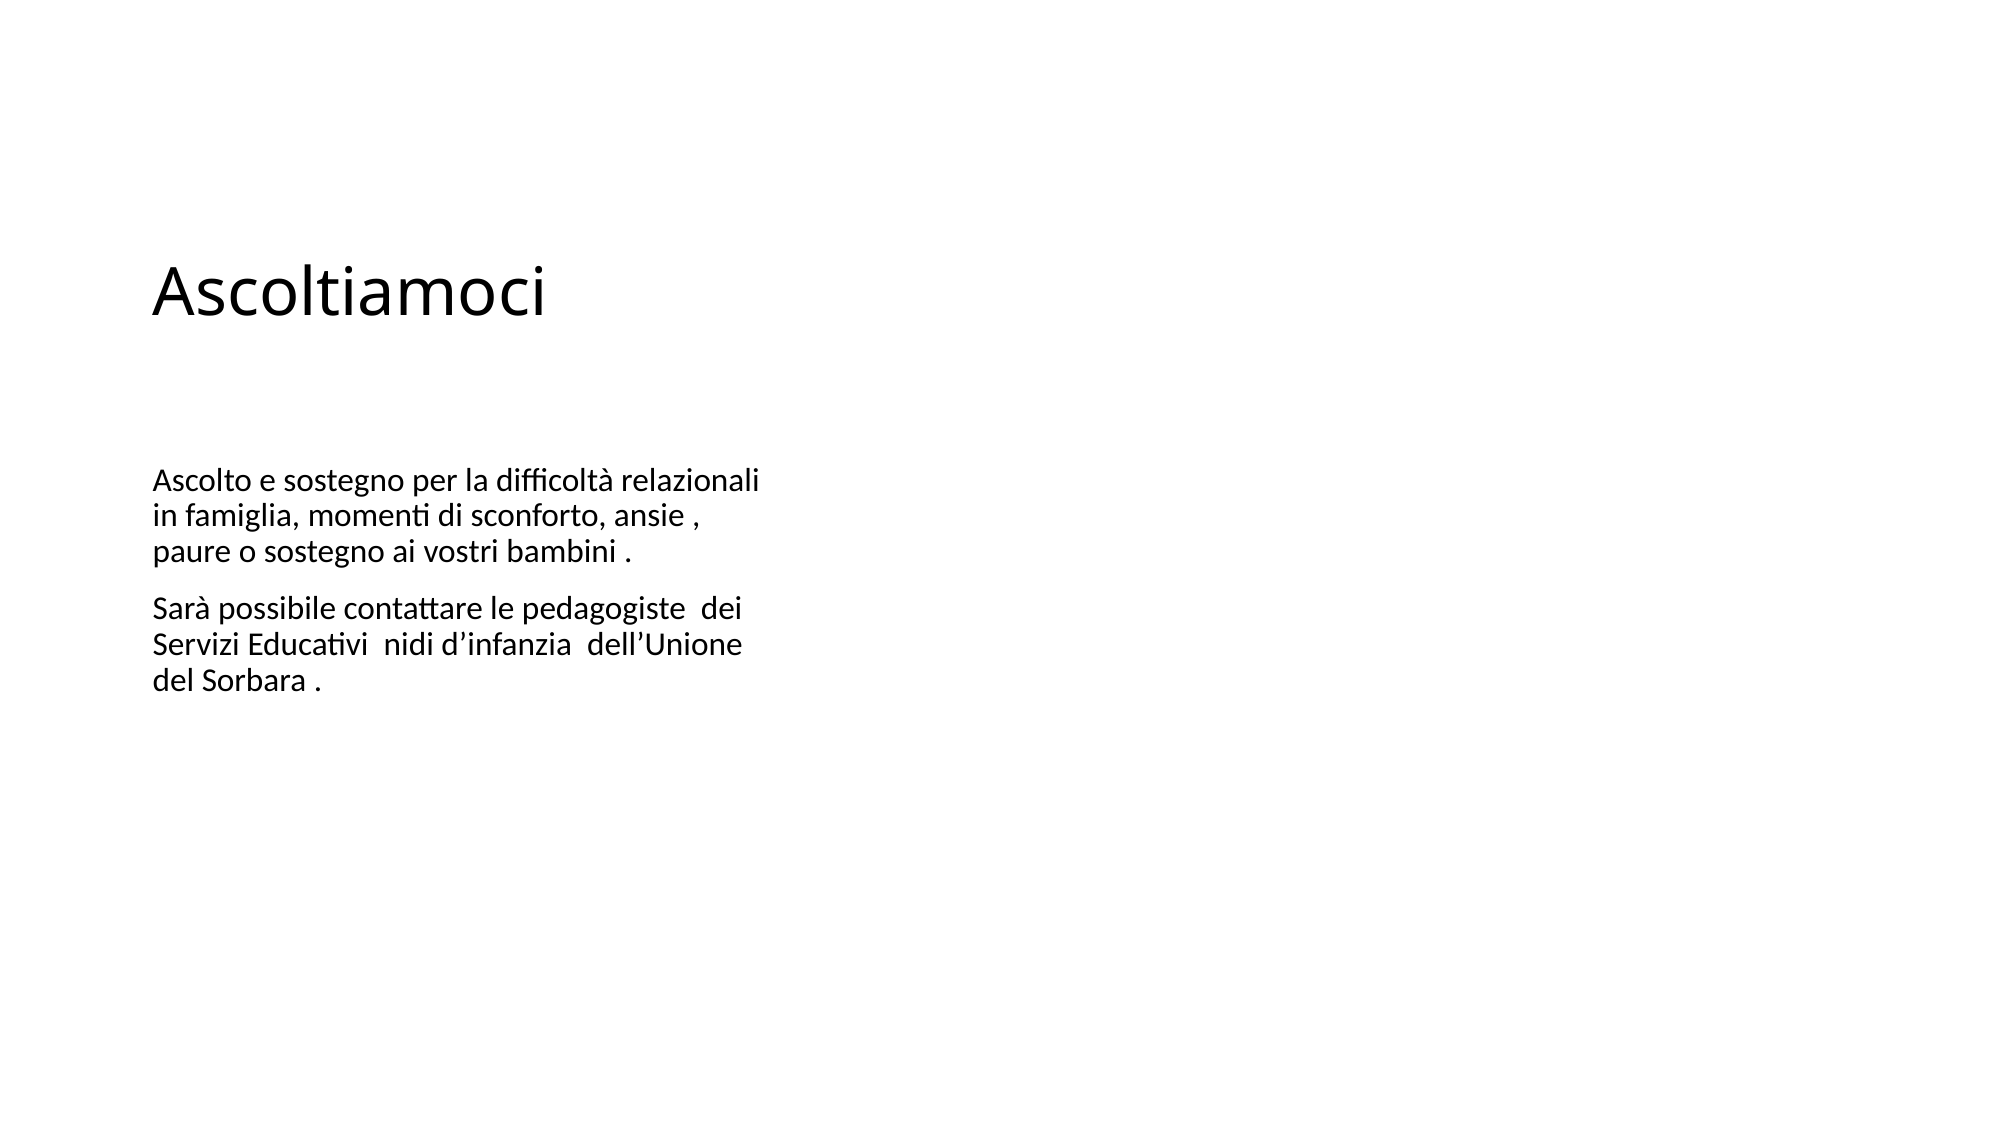

# Ascoltiamoci
Ascolto e sostegno per la difficoltà relazionali in famiglia, momenti di sconforto, ansie , paure o sostegno ai vostri bambini .
Sarà possibile contattare le pedagogiste dei Servizi Educativi nidi d’infanzia dell’Unione del Sorbara .